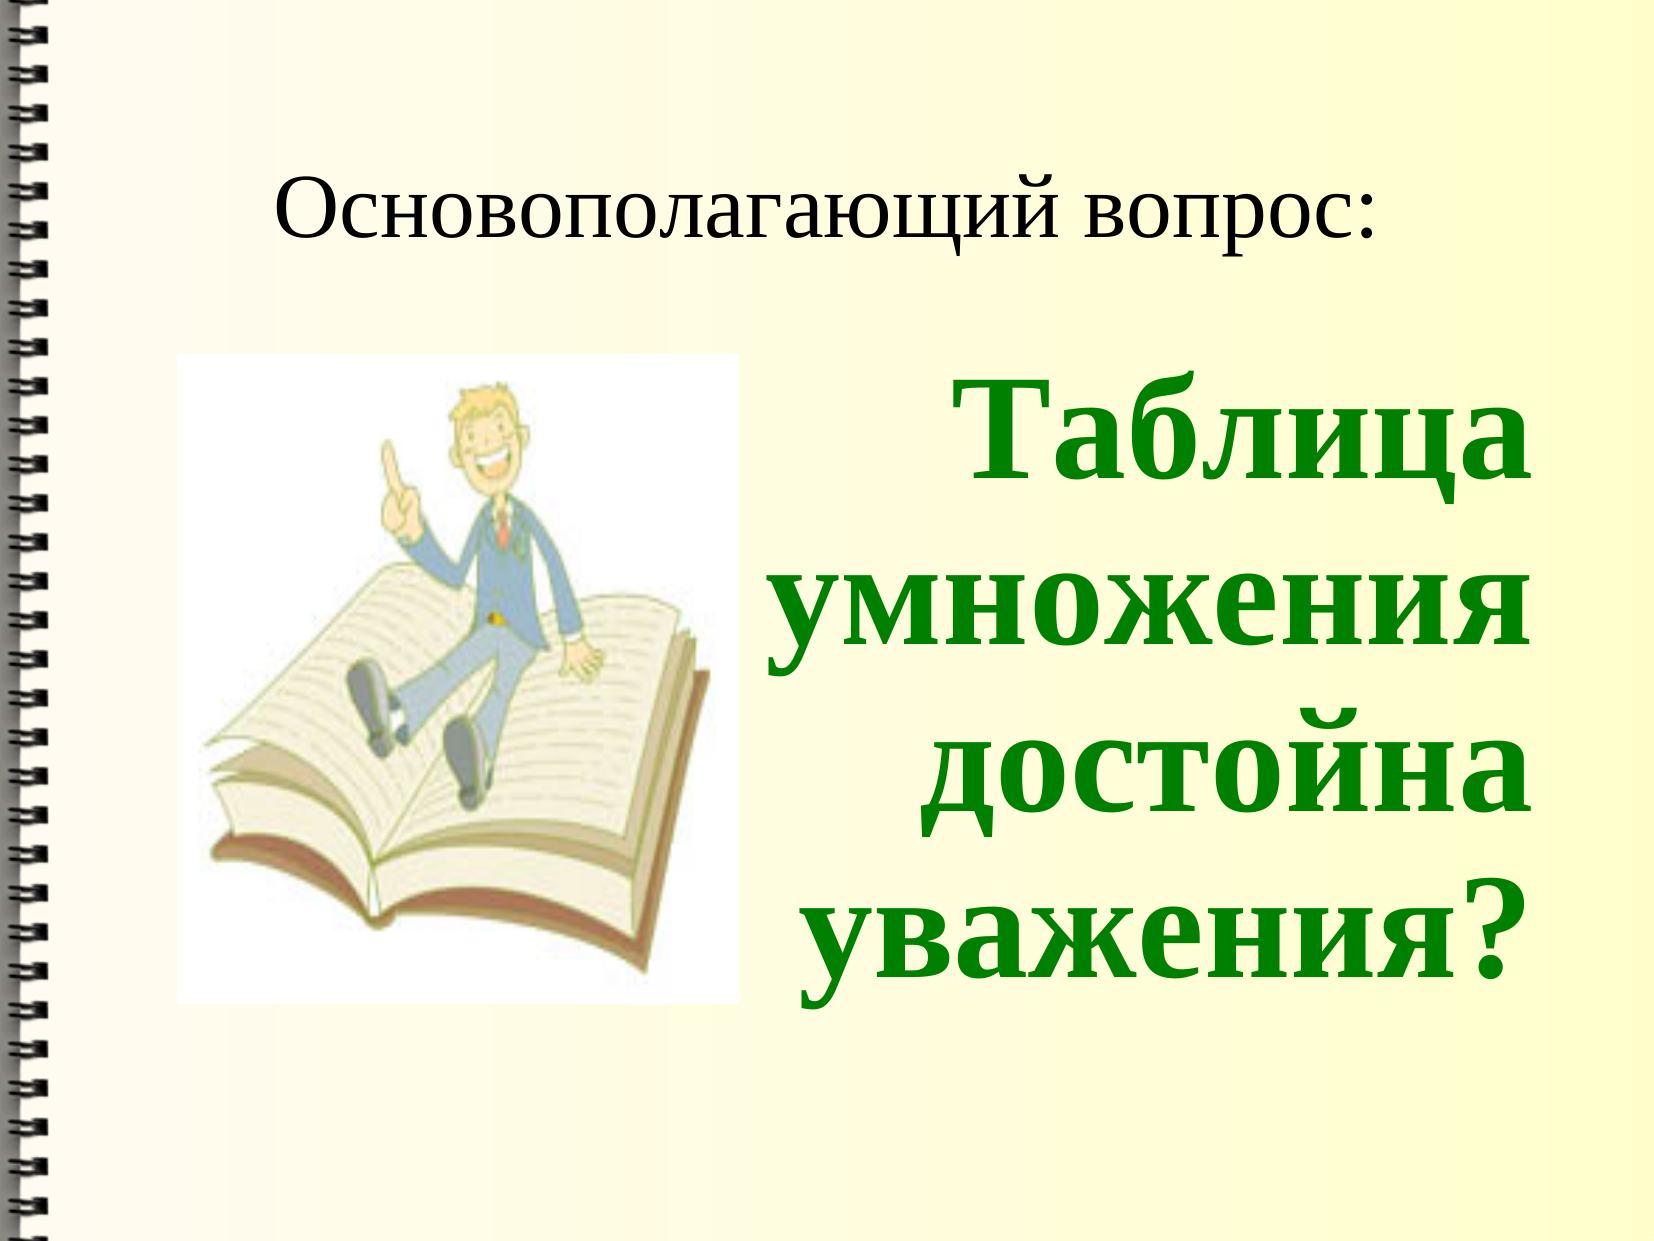

# Основополагающий вопрос:
Таблица умножения достойна уважения?